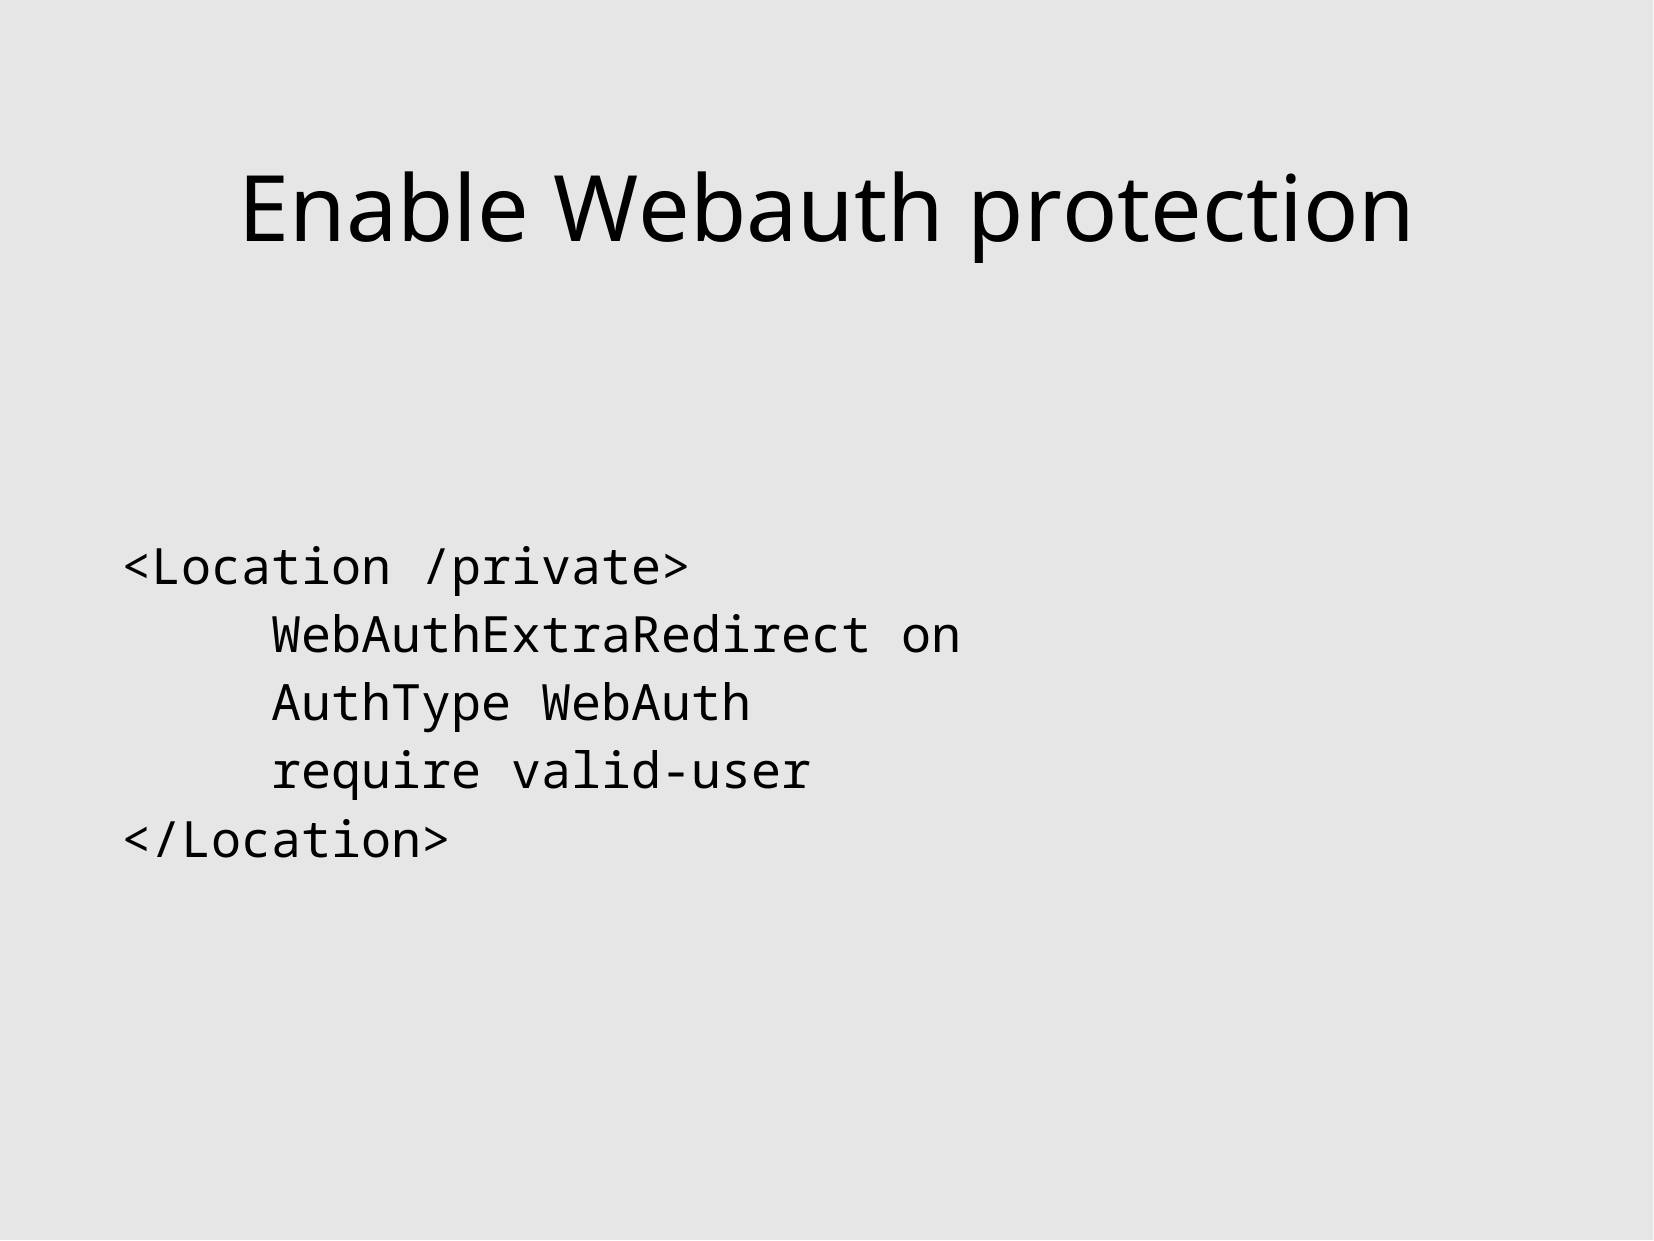

# Enable Webauth protection
<Location /private>
 WebAuthExtraRedirect on
 AuthType WebAuth
 require valid-user
</Location>